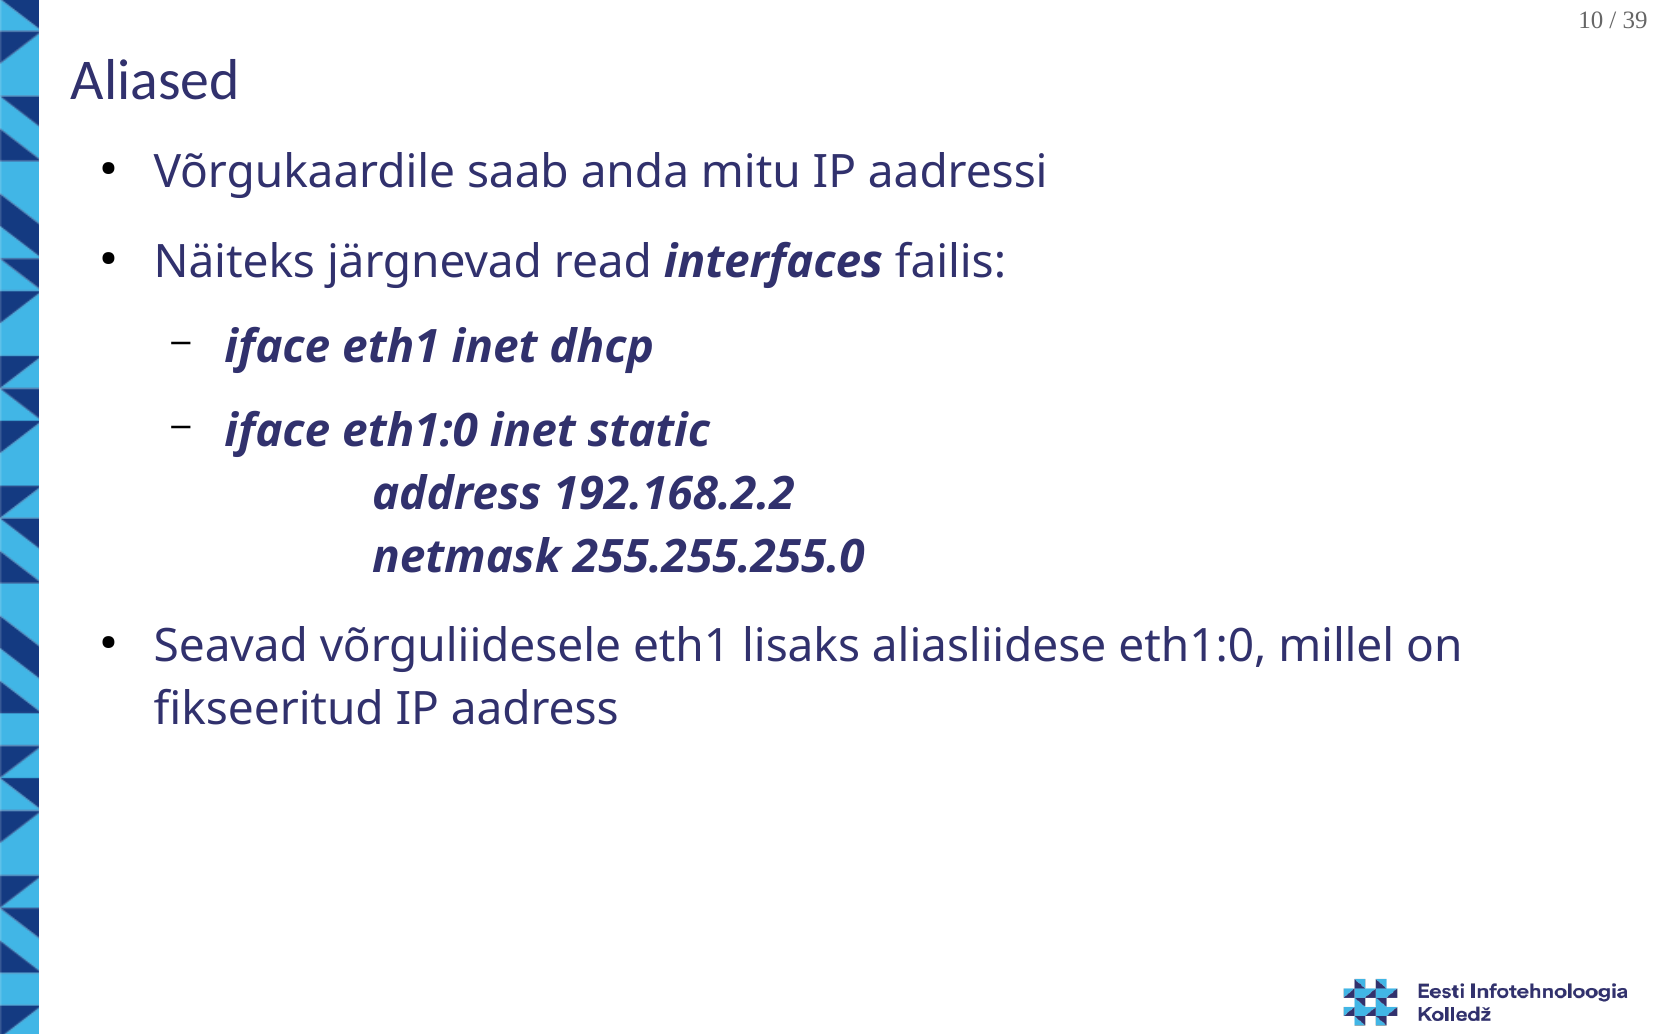

# Aliased
Võrgukaardile saab anda mitu IP aadressi
Näiteks järgnevad read interfaces failis:
iface eth1 inet dhcp
iface eth1:0 inet static
		address 192.168.2.2
		netmask 255.255.255.0
Seavad võrguliidesele eth1 lisaks aliasliidese eth1:0, millel on fikseeritud IP aadress